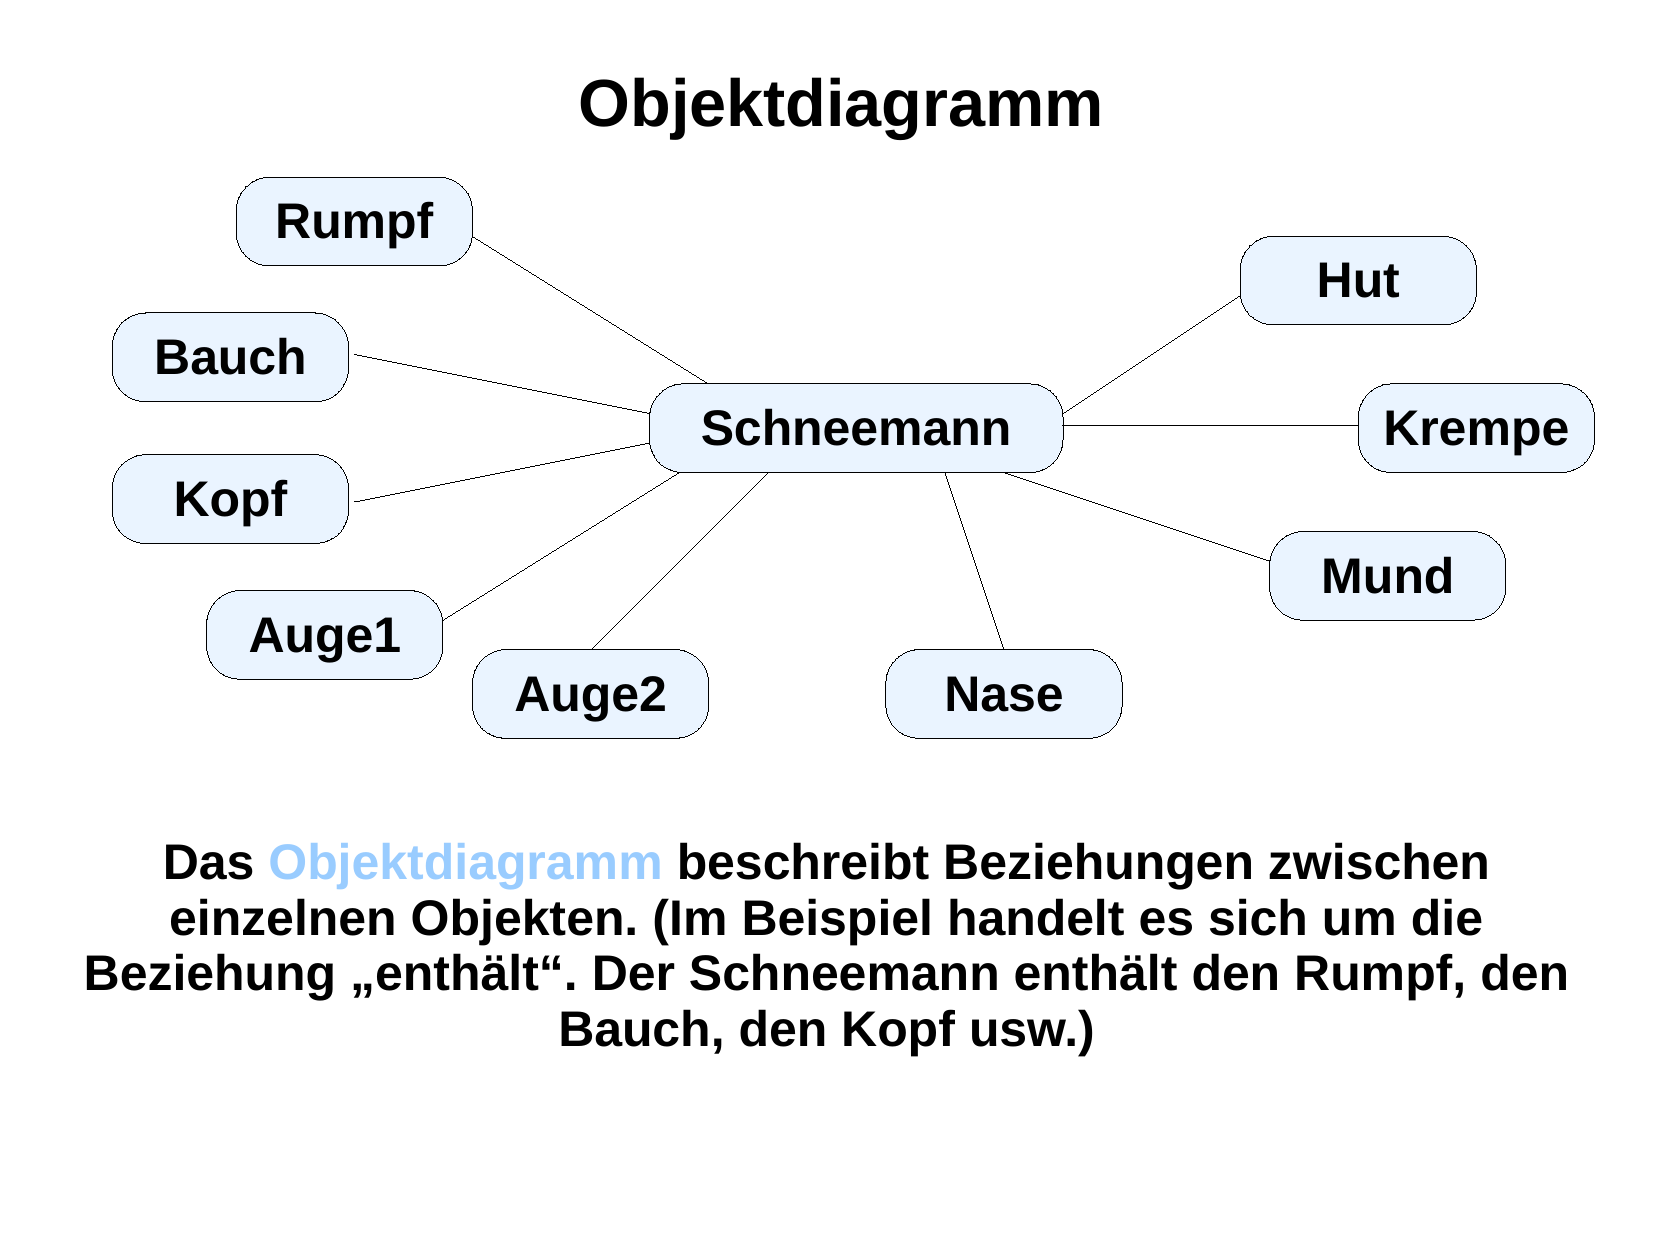

Objektdiagramm
Rumpf
Hut
Bauch
Schneemann
Krempe
Kopf
Mund
Auge1
Auge2
Nase
Das Objektdiagramm beschreibt Beziehungen zwischen einzelnen Objekten. (Im Beispiel handelt es sich um die Beziehung „enthält“. Der Schneemann enthält den Rumpf, den Bauch, den Kopf usw.)